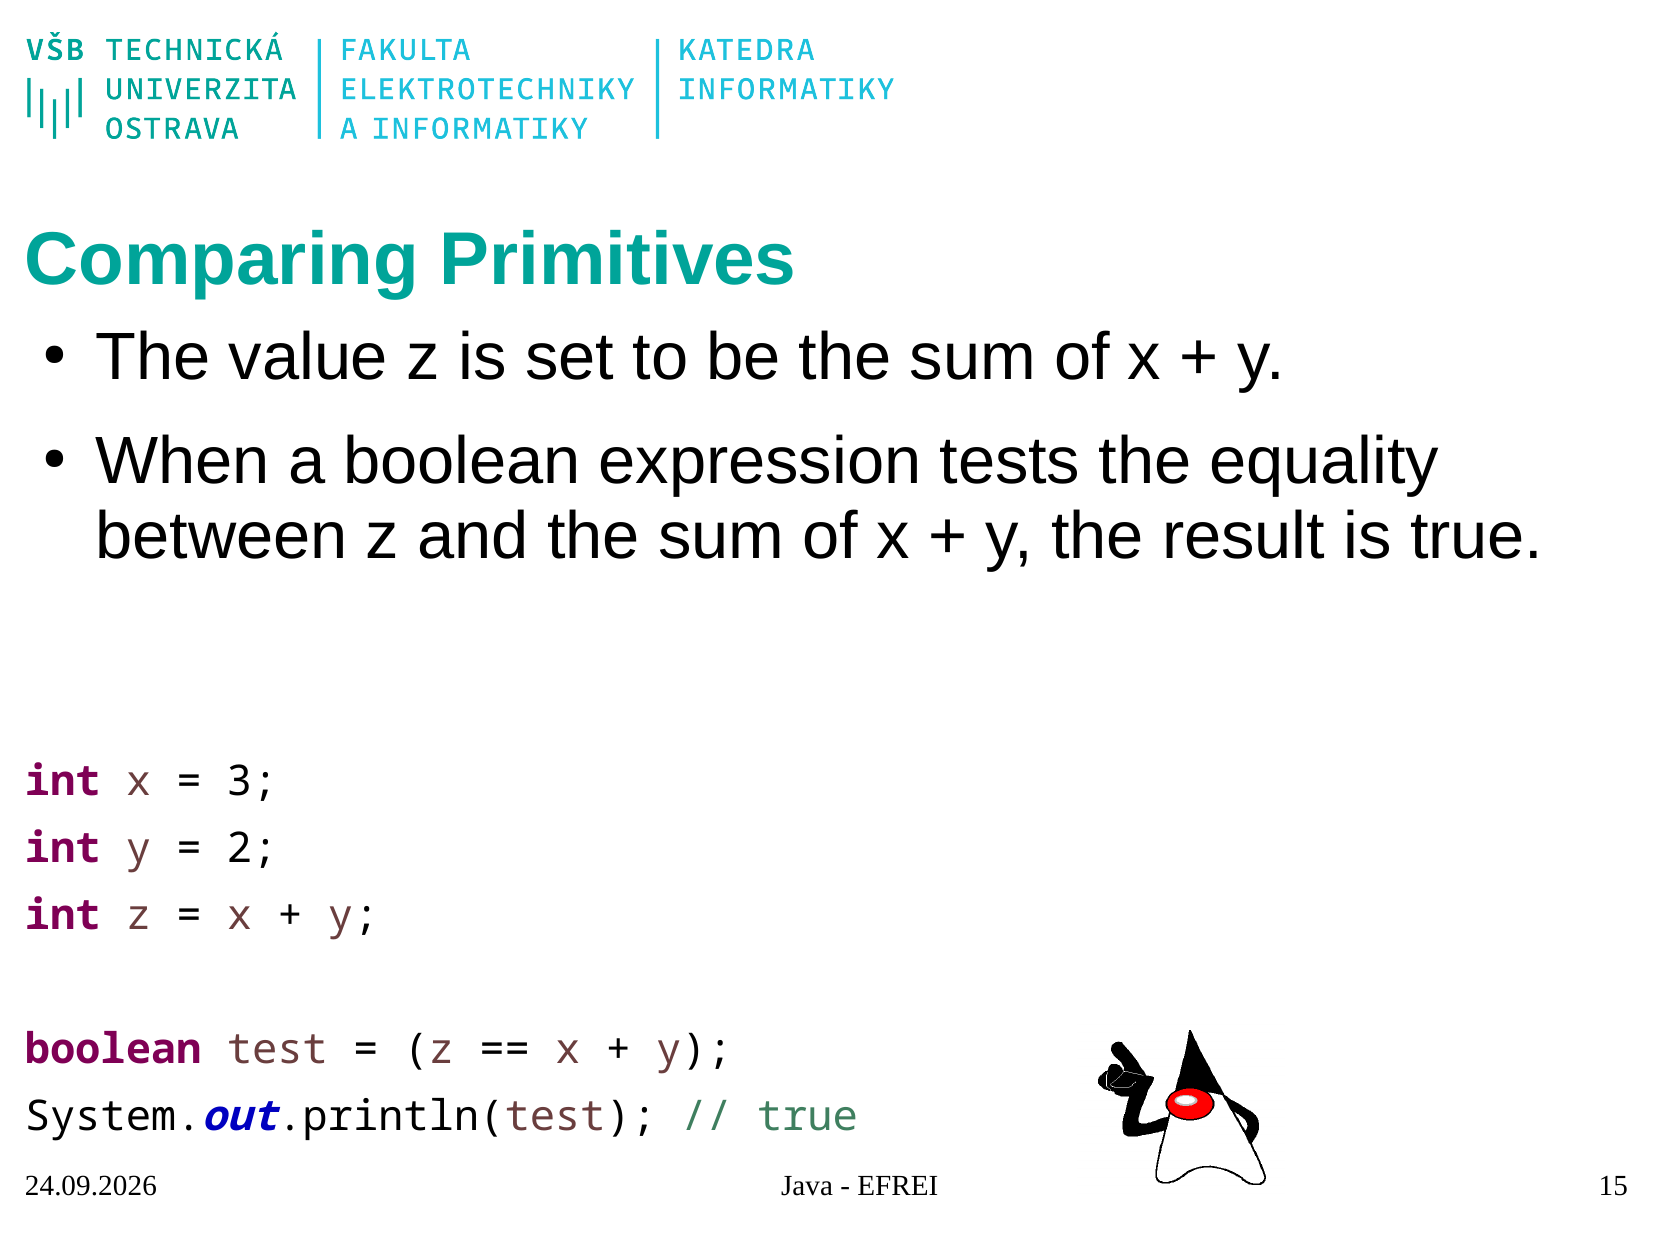

# Comparing Primitives
The value z is set to be the sum of x + y.
When a boolean expression tests the equality between z and the sum of x + y, the result is true.
int x = 3;
int y = 2;
int z = x + y;
boolean test = (z == x + y);
System.out.println(test); // true
Java - EFREI
15